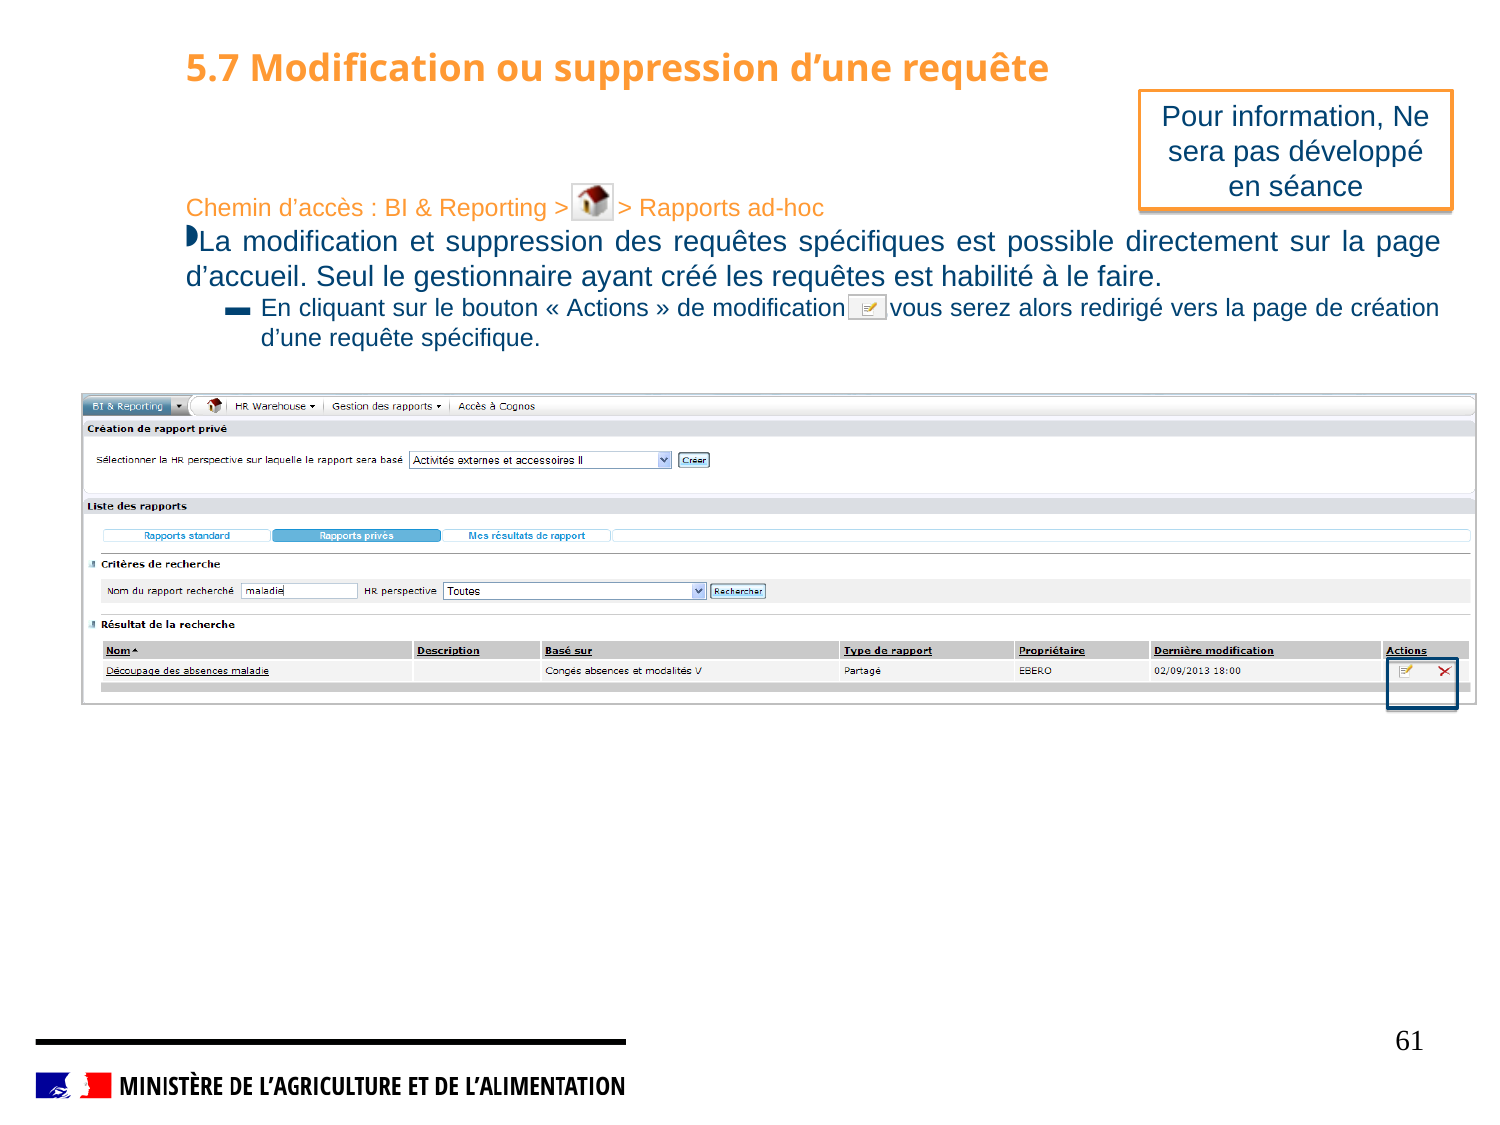

5.7 Modification ou suppression d’une requête
Pour information, Ne sera pas développé en séance
Chemin d’accès : BI & Reporting > > Rapports ad-hoc
La modification et suppression des requêtes spécifiques est possible directement sur la page d’accueil. Seul le gestionnaire ayant créé les requêtes est habilité à le faire.
En cliquant sur le bouton « Actions » de modification ,vous serez alors redirigé vers la page de création d’une requête spécifique.